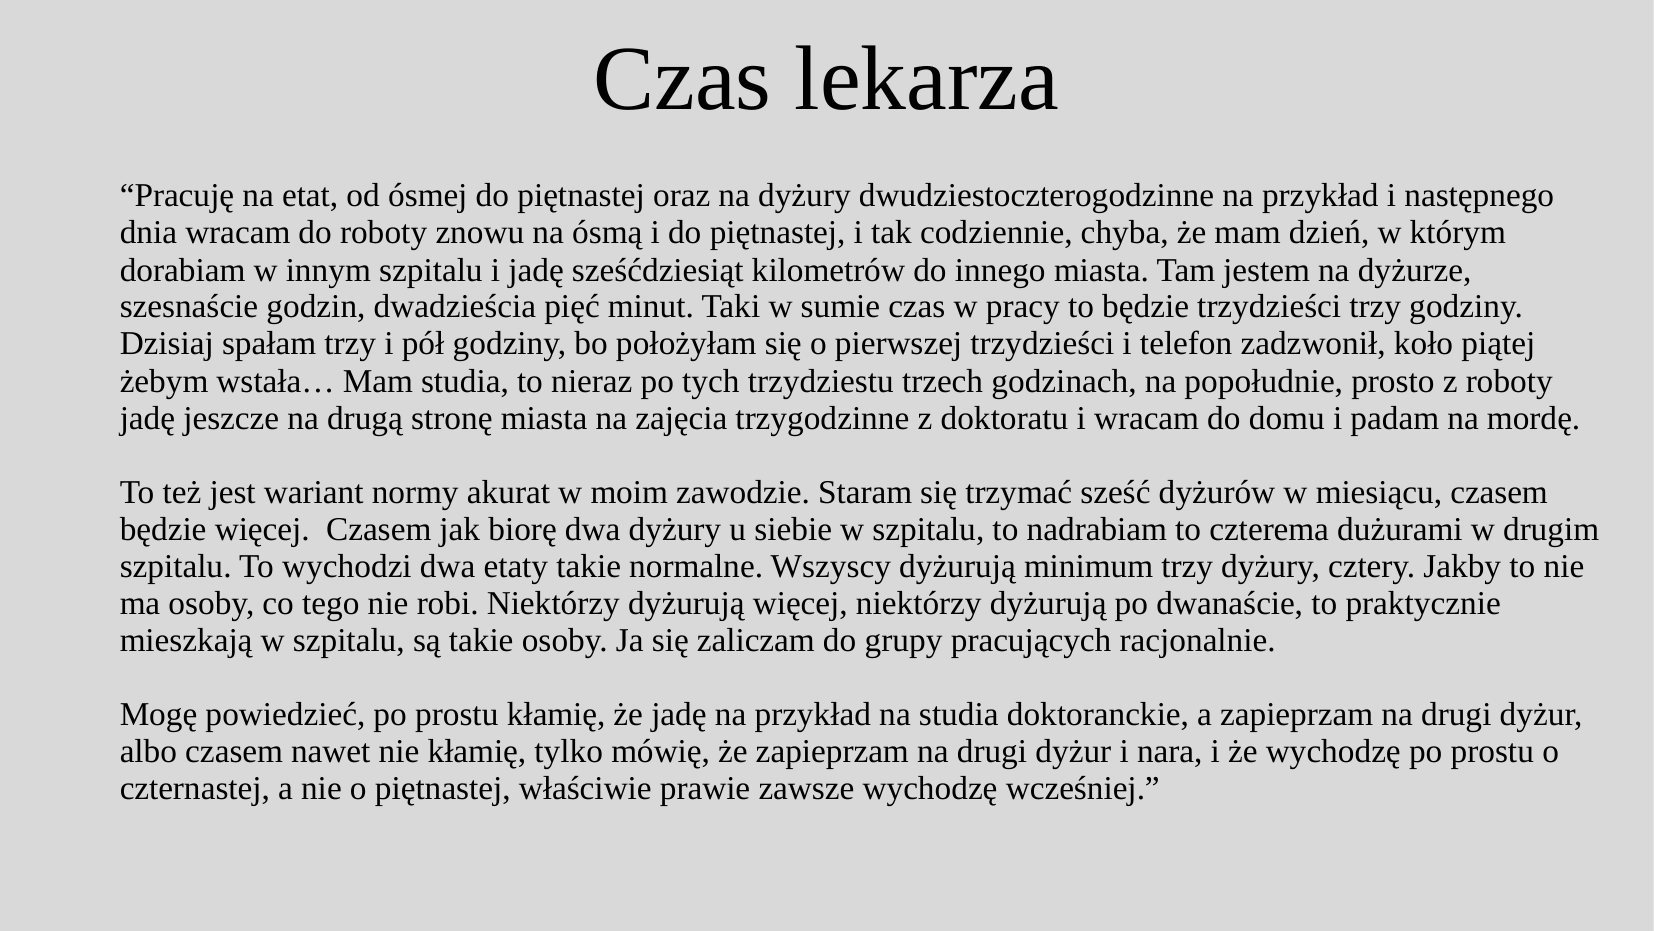

# Czas lekarza
“Pracuję na etat, od ósmej do piętnastej oraz na dyżury dwudziestoczterogodzinne na przykład i następnego dnia wracam do roboty znowu na ósmą i do piętnastej, i tak codziennie, chyba, że mam dzień, w którym dorabiam w innym szpitalu i jadę sześćdziesiąt kilometrów do innego miasta. Tam jestem na dyżurze, szesnaście godzin, dwadzieścia pięć minut. Taki w sumie czas w pracy to będzie trzydzieści trzy godziny. Dzisiaj spałam trzy i pół godziny, bo położyłam się o pierwszej trzydzieści i telefon zadzwonił, koło piątej żebym wstała… Mam studia, to nieraz po tych trzydziestu trzech godzinach, na popołudnie, prosto z roboty jadę jeszcze na drugą stronę miasta na zajęcia trzygodzinne z doktoratu i wracam do domu i padam na mordę.
To też jest wariant normy akurat w moim zawodzie. Staram się trzymać sześć dyżurów w miesiącu, czasem będzie więcej. Czasem jak biorę dwa dyżury u siebie w szpitalu, to nadrabiam to czterema dużurami w drugim szpitalu. To wychodzi dwa etaty takie normalne. Wszyscy dyżurują minimum trzy dyżury, cztery. Jakby to nie ma osoby, co tego nie robi. Niektórzy dyżurują więcej, niektórzy dyżurują po dwanaście, to praktycznie mieszkają w szpitalu, są takie osoby. Ja się zaliczam do grupy pracujących racjonalnie.
Mogę powiedzieć, po prostu kłamię, że jadę na przykład na studia doktoranckie, a zapieprzam na drugi dyżur, albo czasem nawet nie kłamię, tylko mówię, że zapieprzam na drugi dyżur i nara, i że wychodzę po prostu o czternastej, a nie o piętnastej, właściwie prawie zawsze wychodzę wcześniej.”